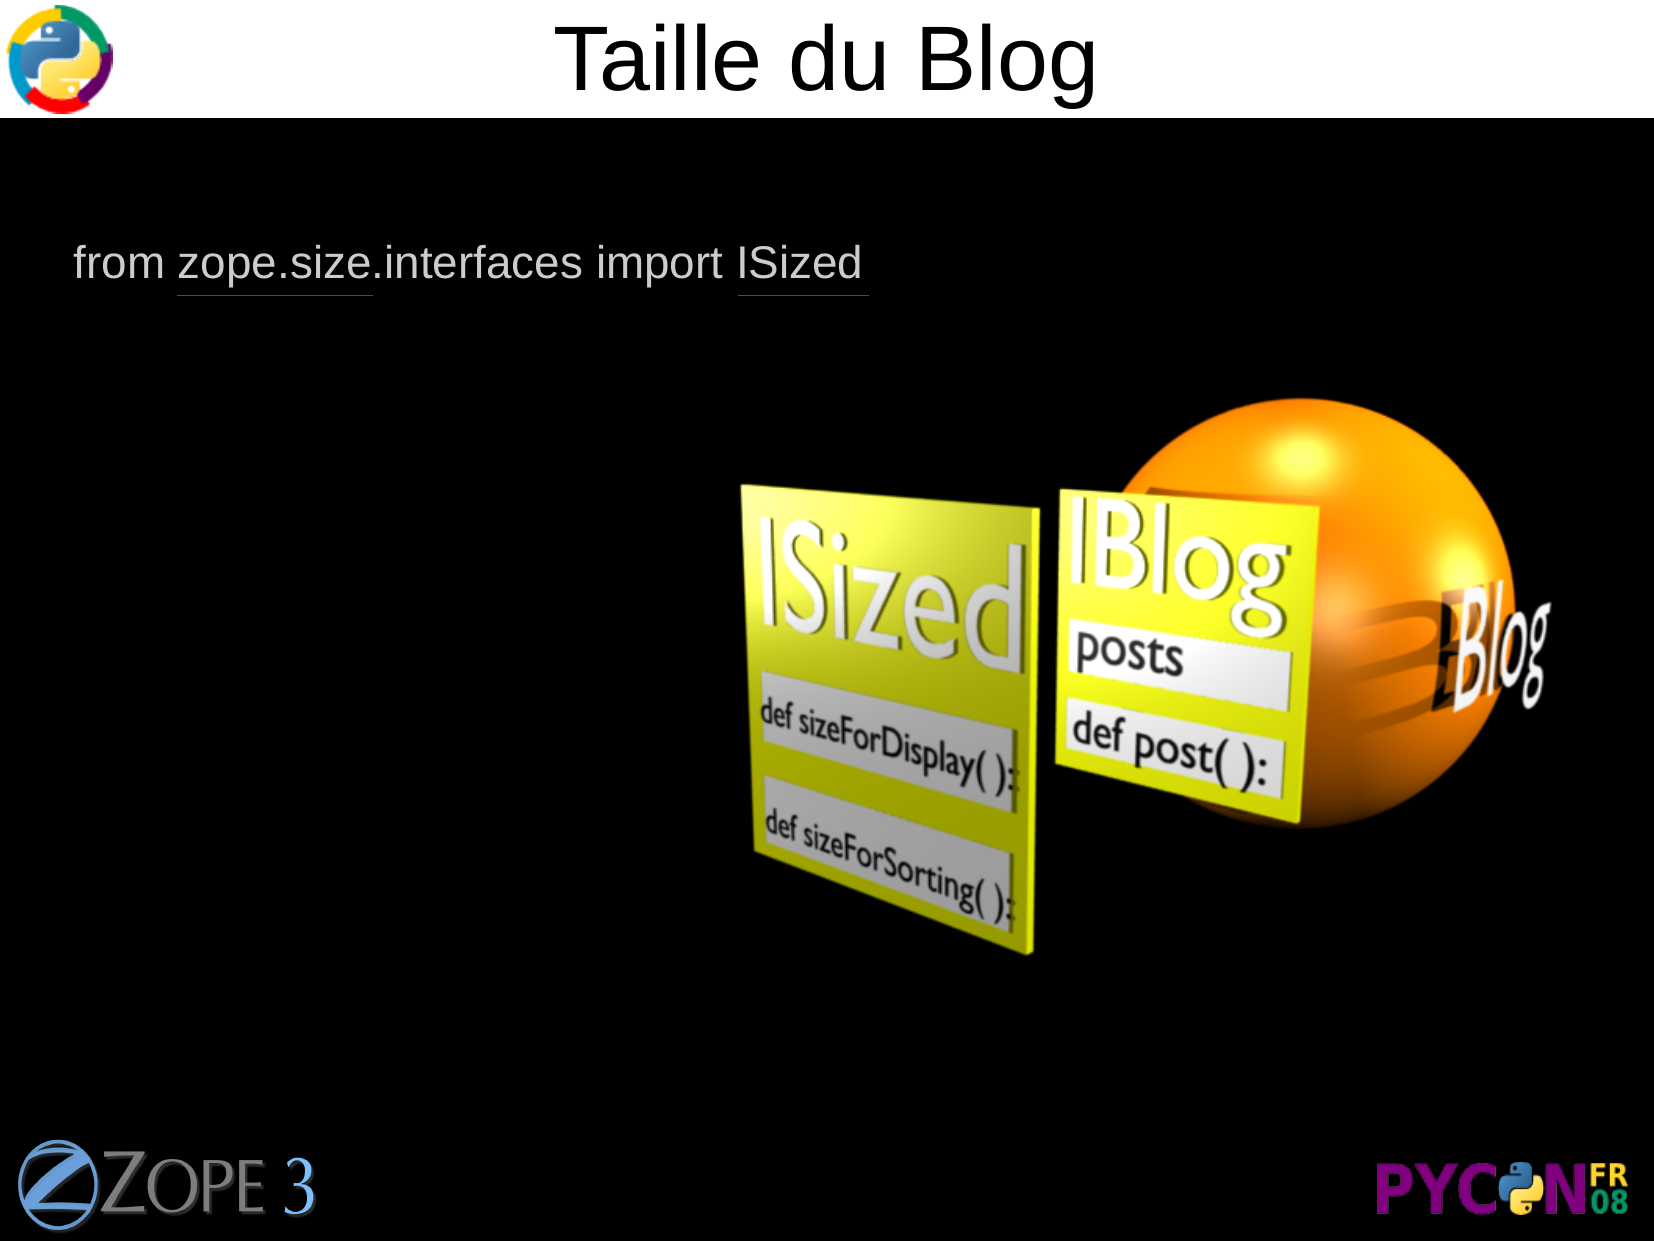

# Taille du Blog
from zope.size.interfaces import ISized